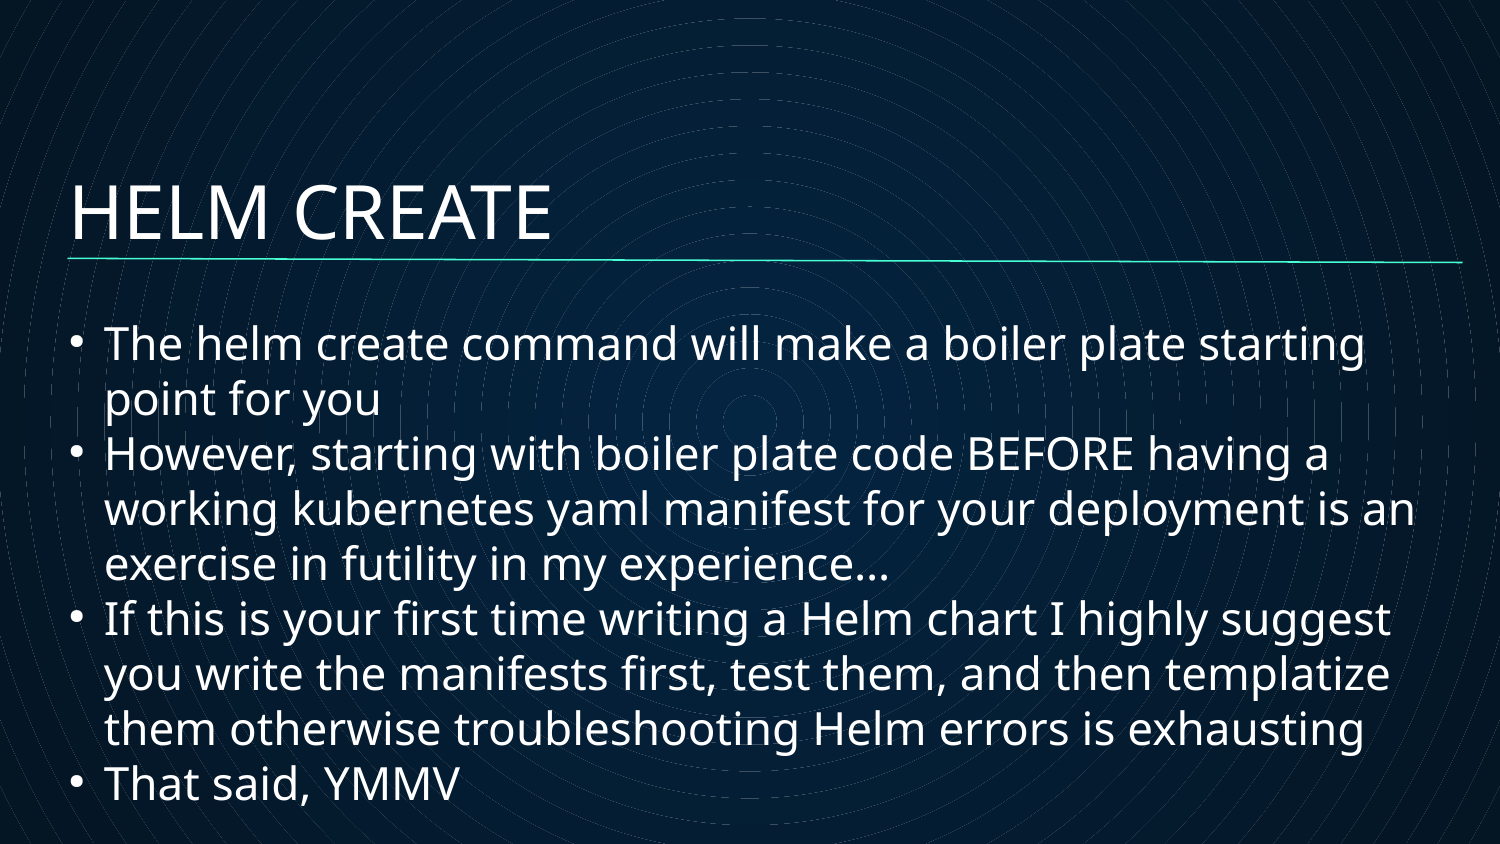

# HELM CREATE
The helm create command will make a boiler plate starting point for you
However, starting with boiler plate code BEFORE having a working kubernetes yaml manifest for your deployment is an exercise in futility in my experience…
If this is your first time writing a Helm chart I highly suggest you write the manifests first, test them, and then templatize them otherwise troubleshooting Helm errors is exhausting
That said, YMMV